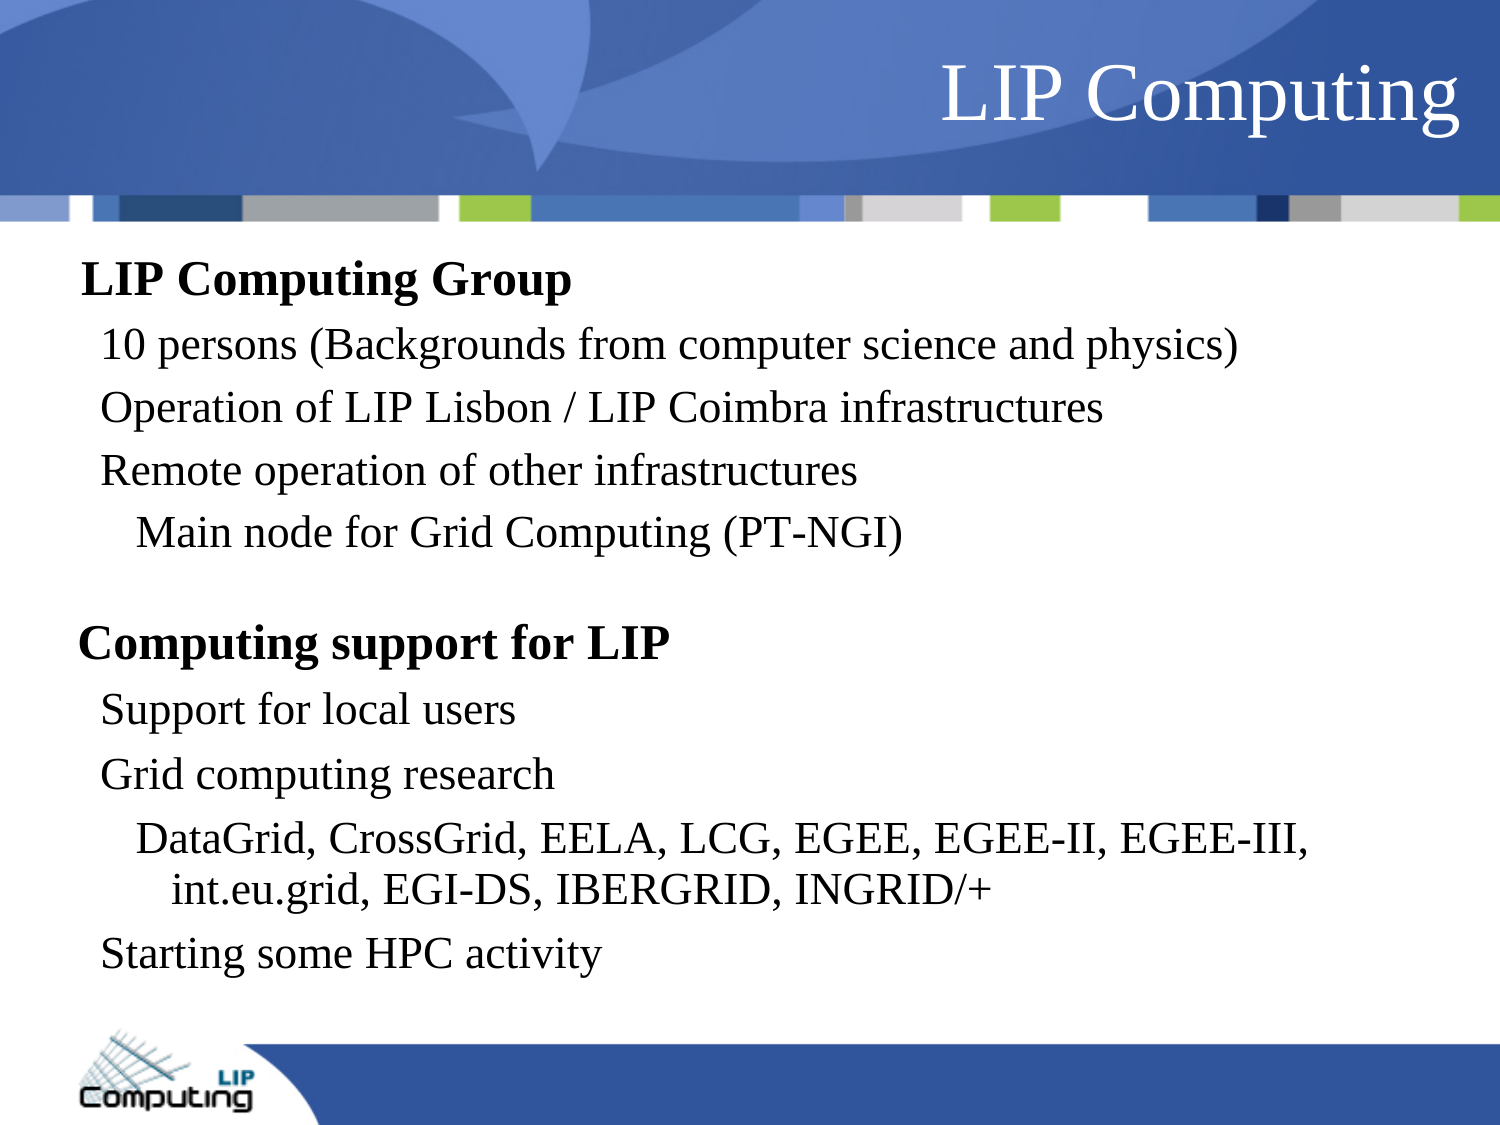

LIP Computing
 LIP Computing Group
10 persons (Backgrounds from computer science and physics)
Operation of LIP Lisbon / LIP Coimbra infrastructures
Remote operation of other infrastructures
Main node for Grid Computing (PT-NGI)
 Computing support for LIP
Support for local users
Grid computing research
DataGrid, CrossGrid, EELA, LCG, EGEE, EGEE-II, EGEE-III, int.eu.grid, EGI-DS, IBERGRID, INGRID/+
Starting some HPC activity